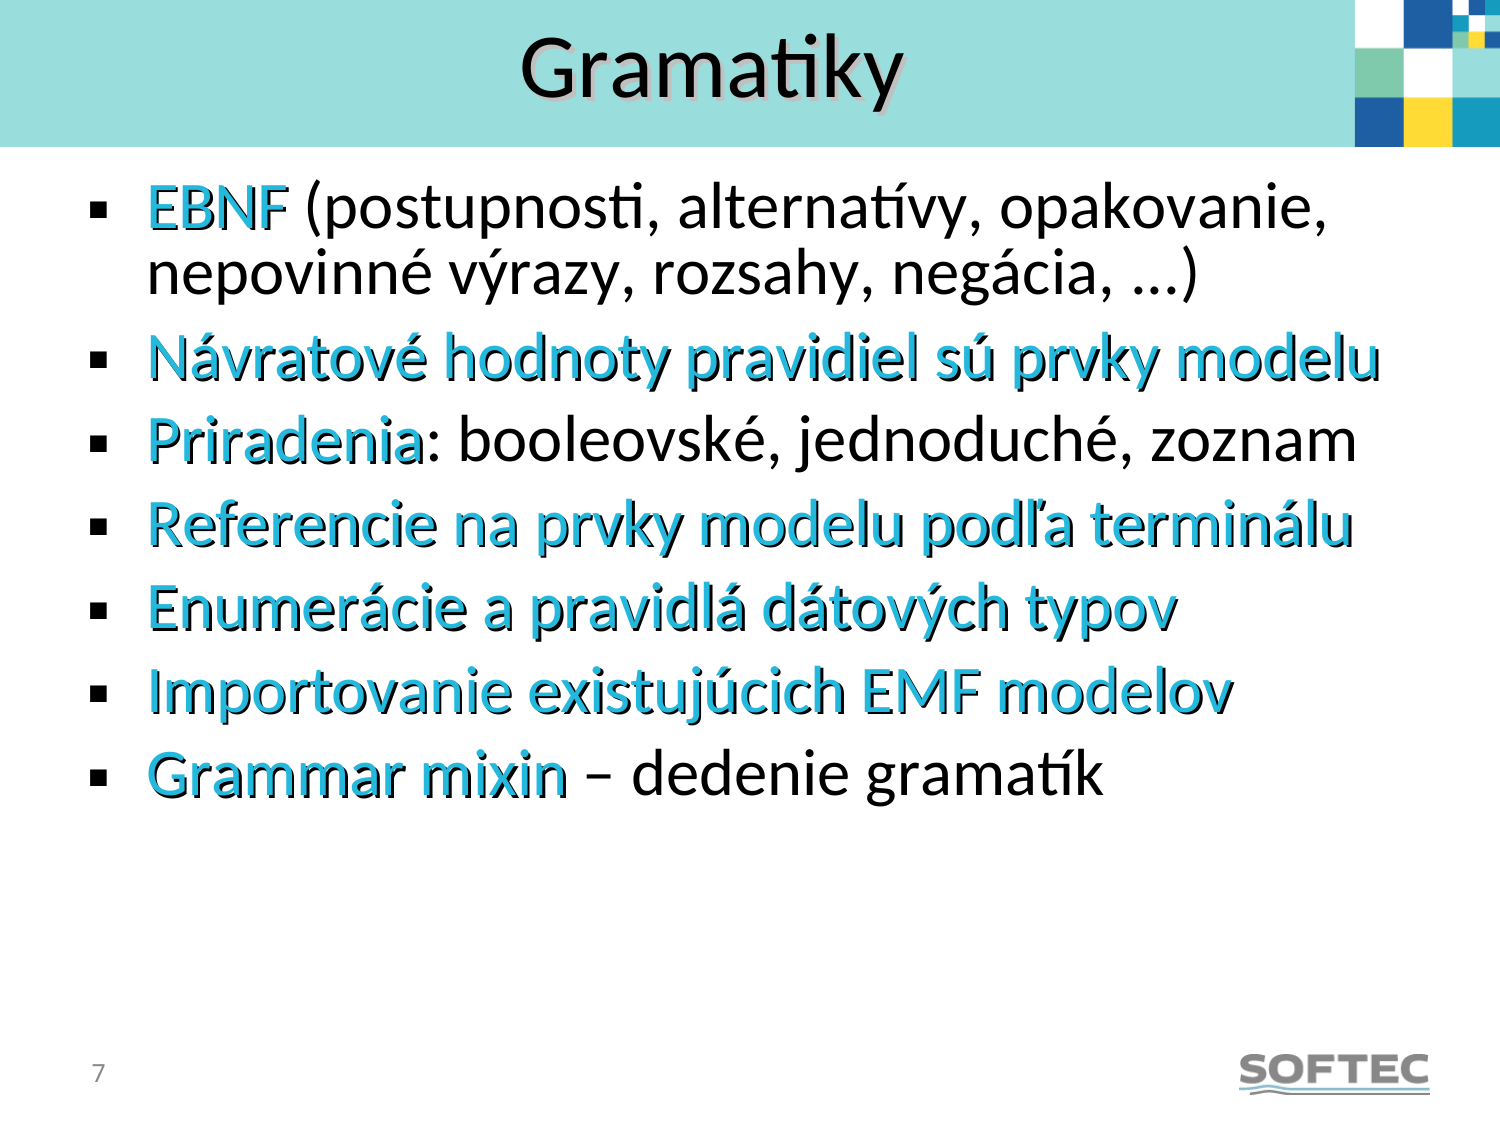

# Gramatiky
EBNF (postupnosti, alternatívy, opakovanie, nepovinné výrazy, rozsahy, negácia, ...)
Návratové hodnoty pravidiel sú prvky modelu
Priradenia: booleovské, jednoduché, zoznam
Referencie na prvky modelu podľa terminálu
Enumerácie a pravidlá dátových typov
Importovanie existujúcich EMF modelov
Grammar mixin – dedenie gramatík